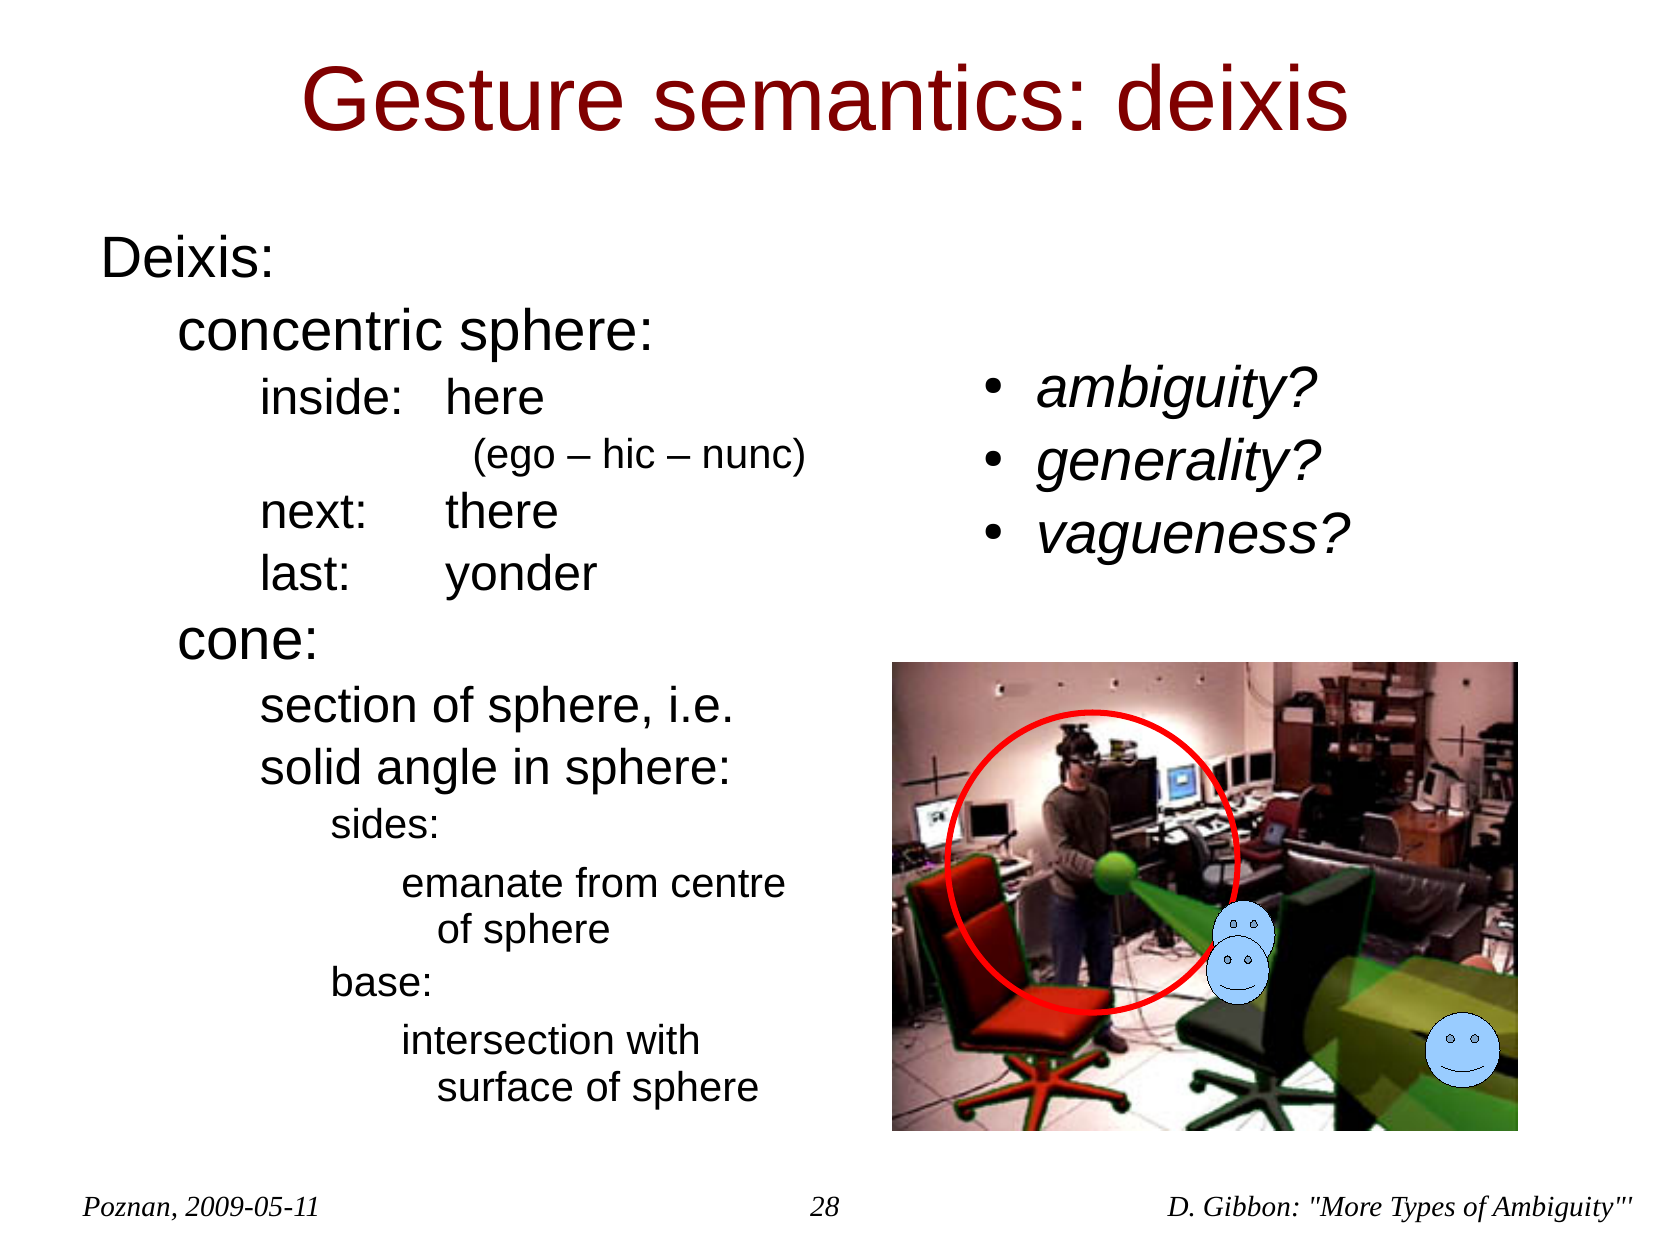

# Gesture semantics: deixis
Deixis:
concentric sphere:
inside:	here
(ego – hic – nunc)
next:		there
last:		yonder
cone:
section of sphere, i.e.
solid angle in sphere:
sides:
emanate from centre of sphere
base:
intersection with surface of sphere
ambiguity?
generality?
vagueness?
Poznan, 2009-05-11
28
D. Gibbon: "More Types of Ambiguity"'